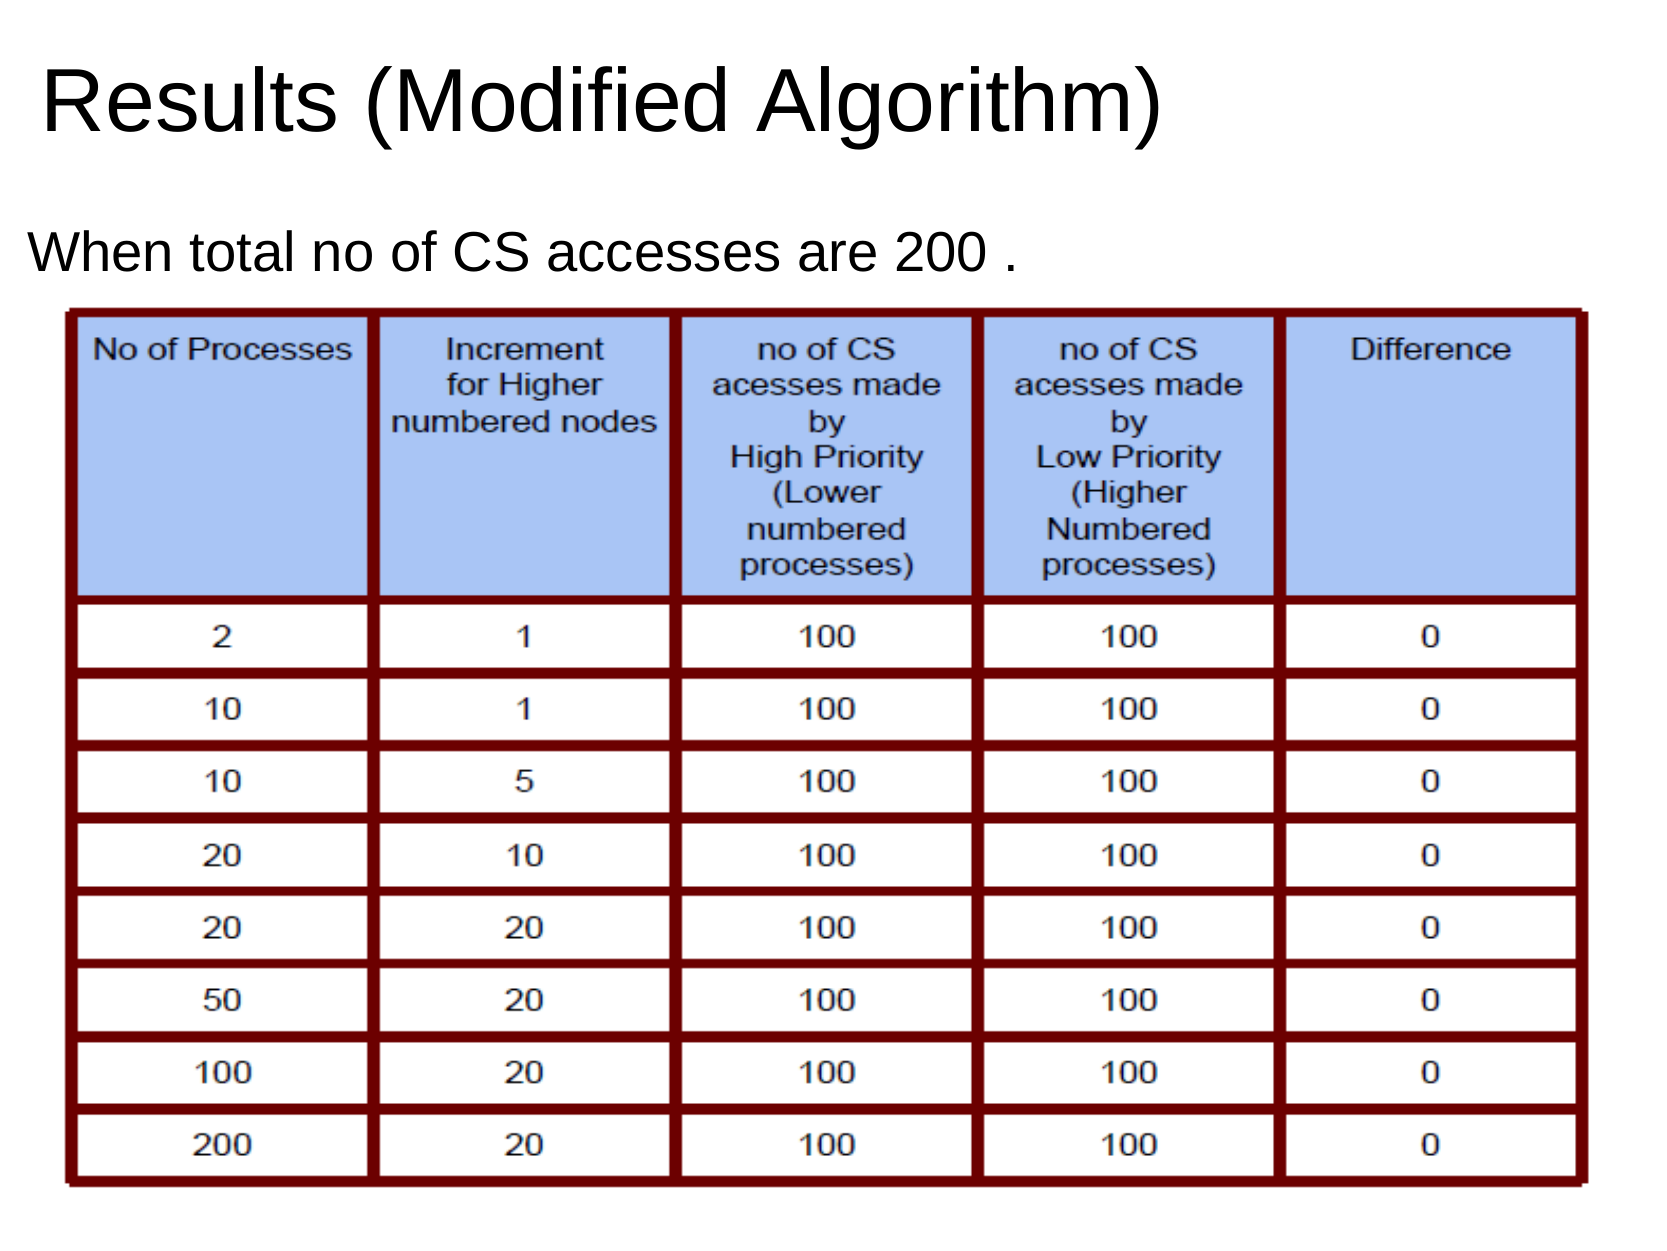

# Results (Modified Algorithm)
When total no of CS accesses are 200 .